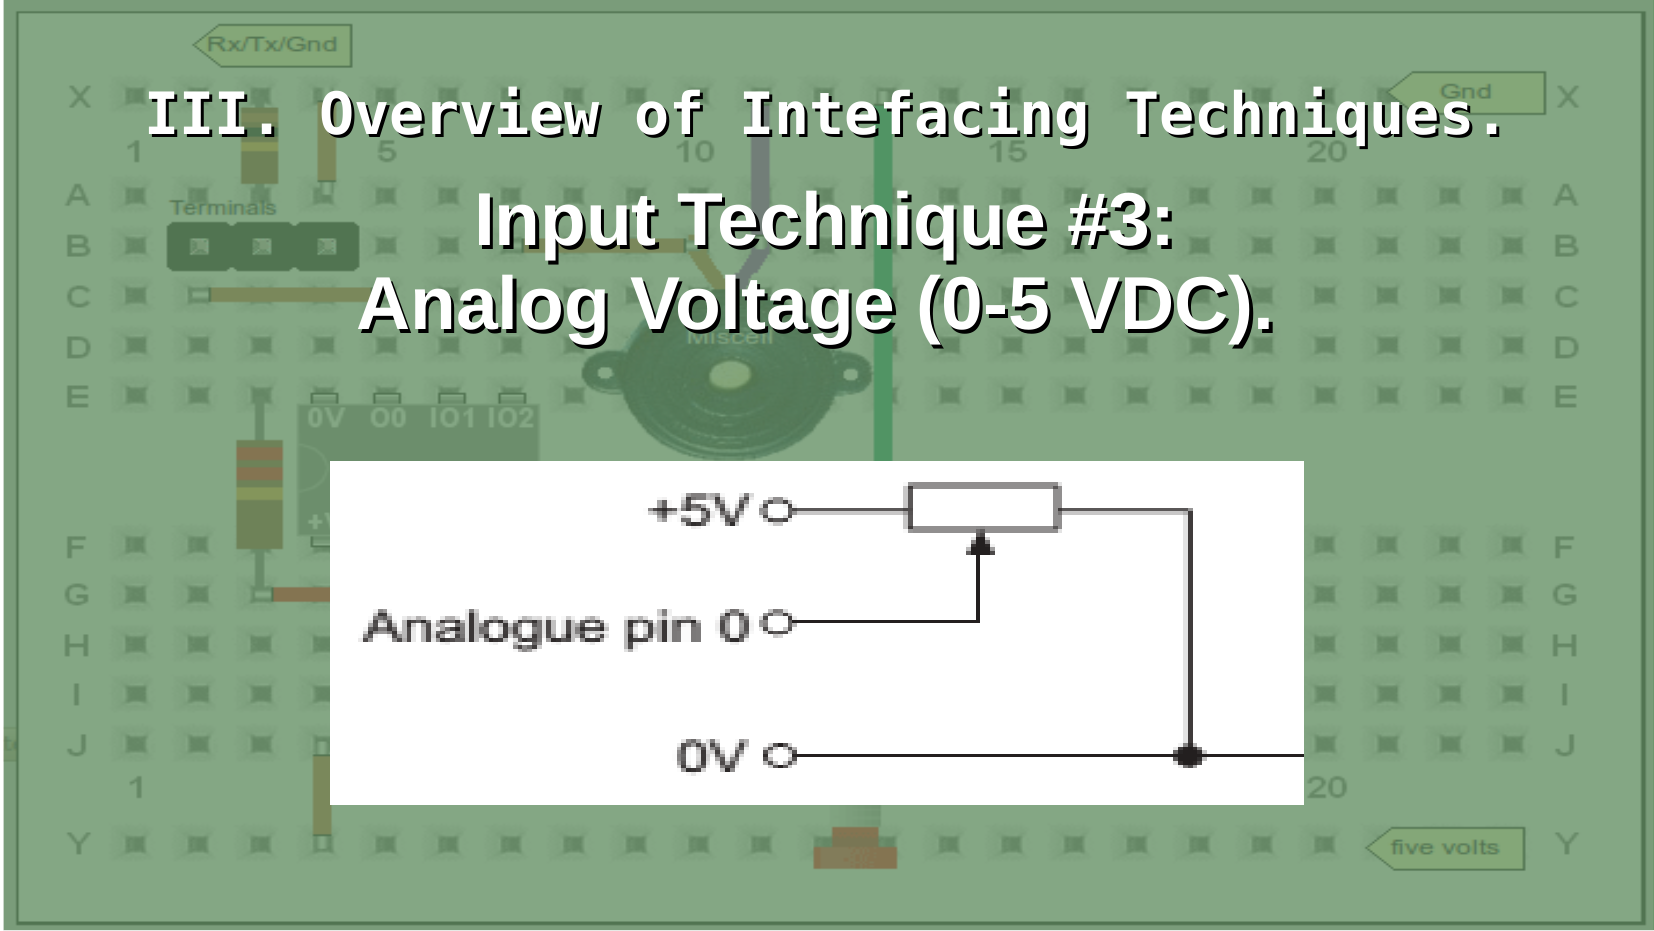

# III. Overview of Intefacing Techniques.
 Input Technique #3:
Analog Voltage (0-5 VDC).